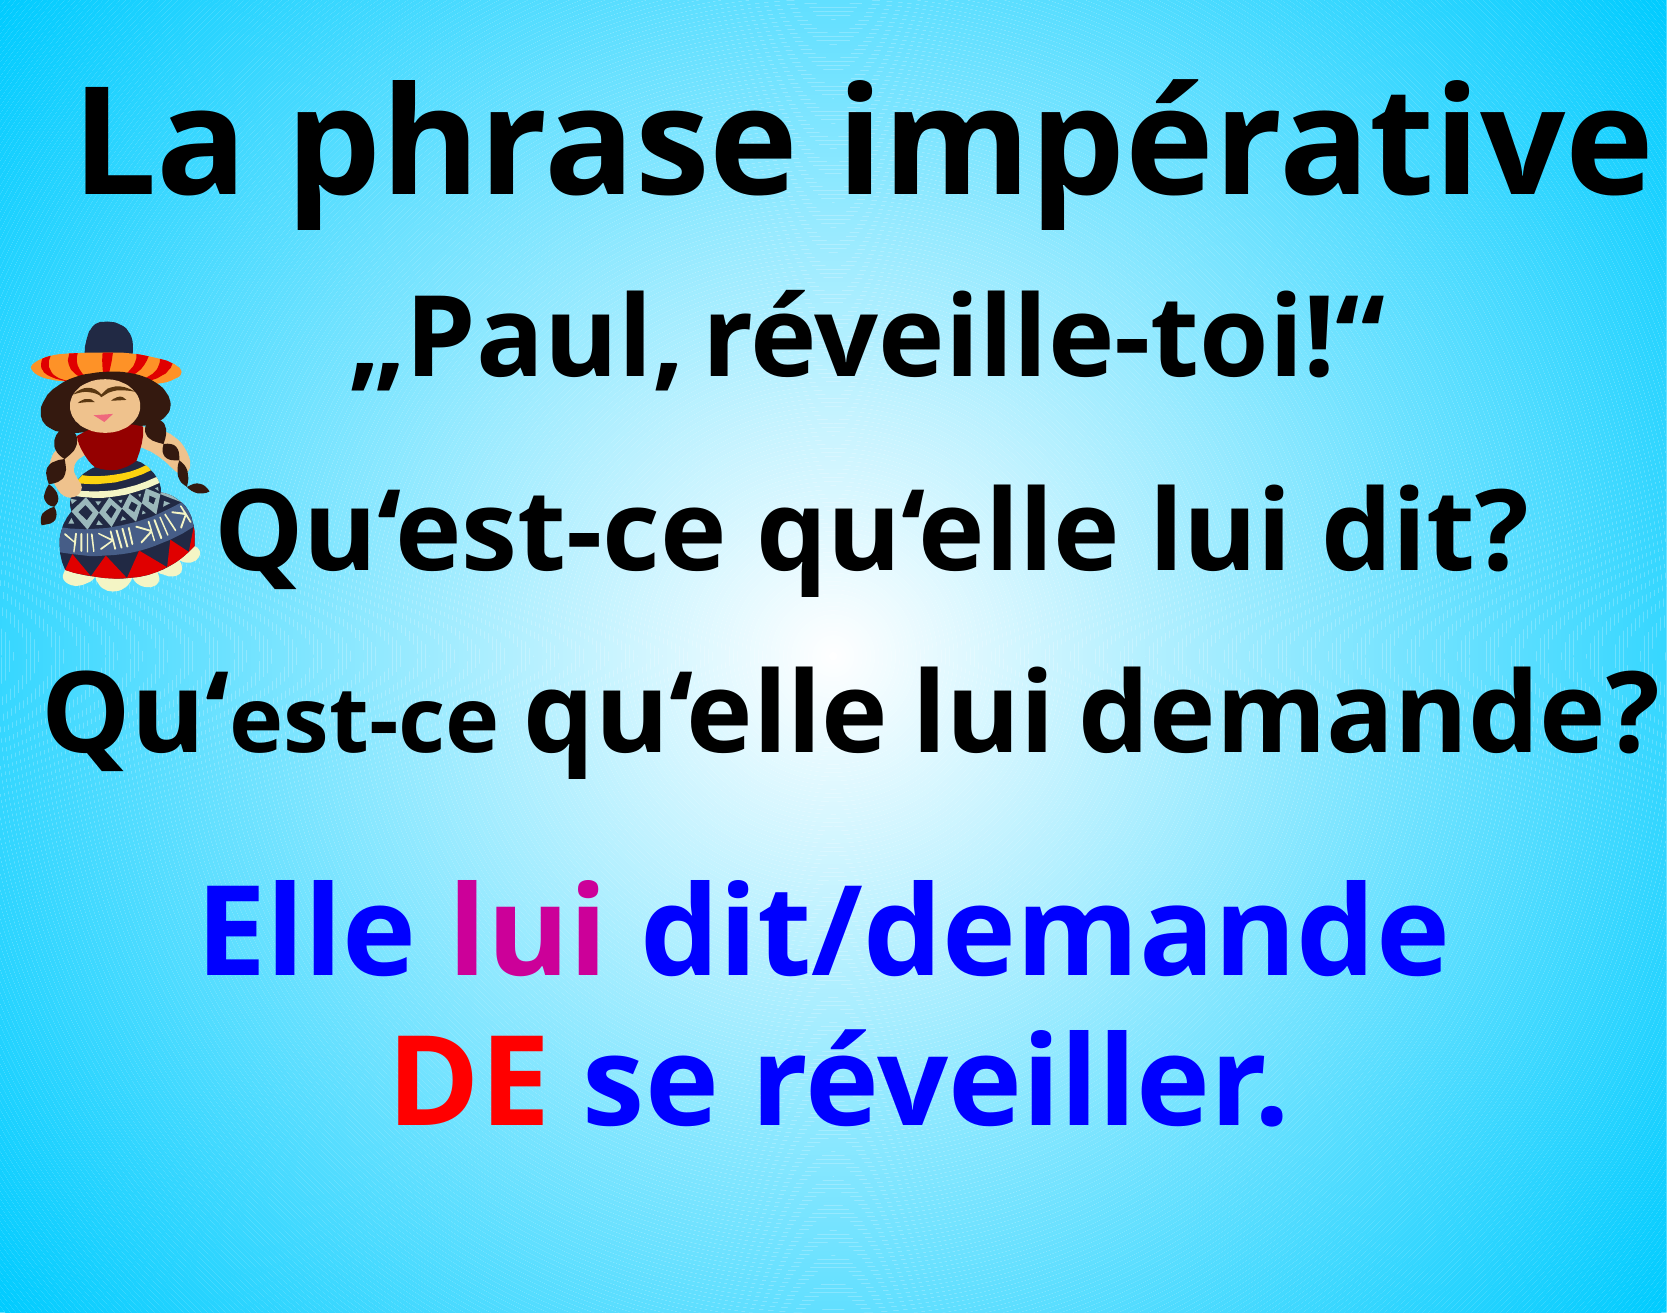

La phrase impérative
„Paul, réveille-toi!“
Qu‘est-ce qu‘elle lui dit?
Qu‘est-ce qu‘elle lui demande?
Elle lui dit/demande
DE se réveiller.